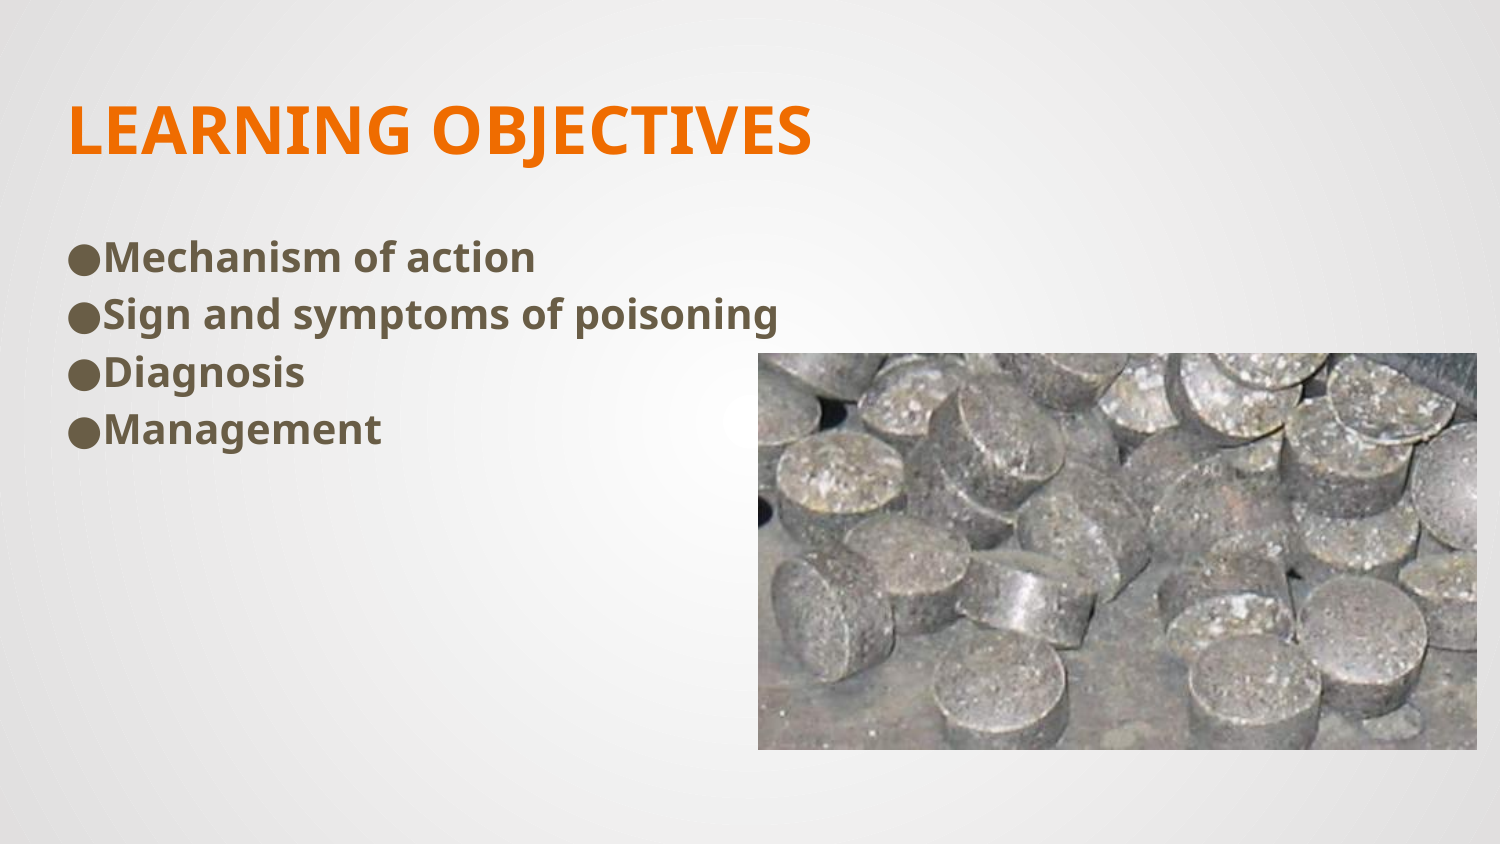

# LEARNING OBJECTIVES
Mechanism of action
Sign and symptoms of poisoning
Diagnosis
Management